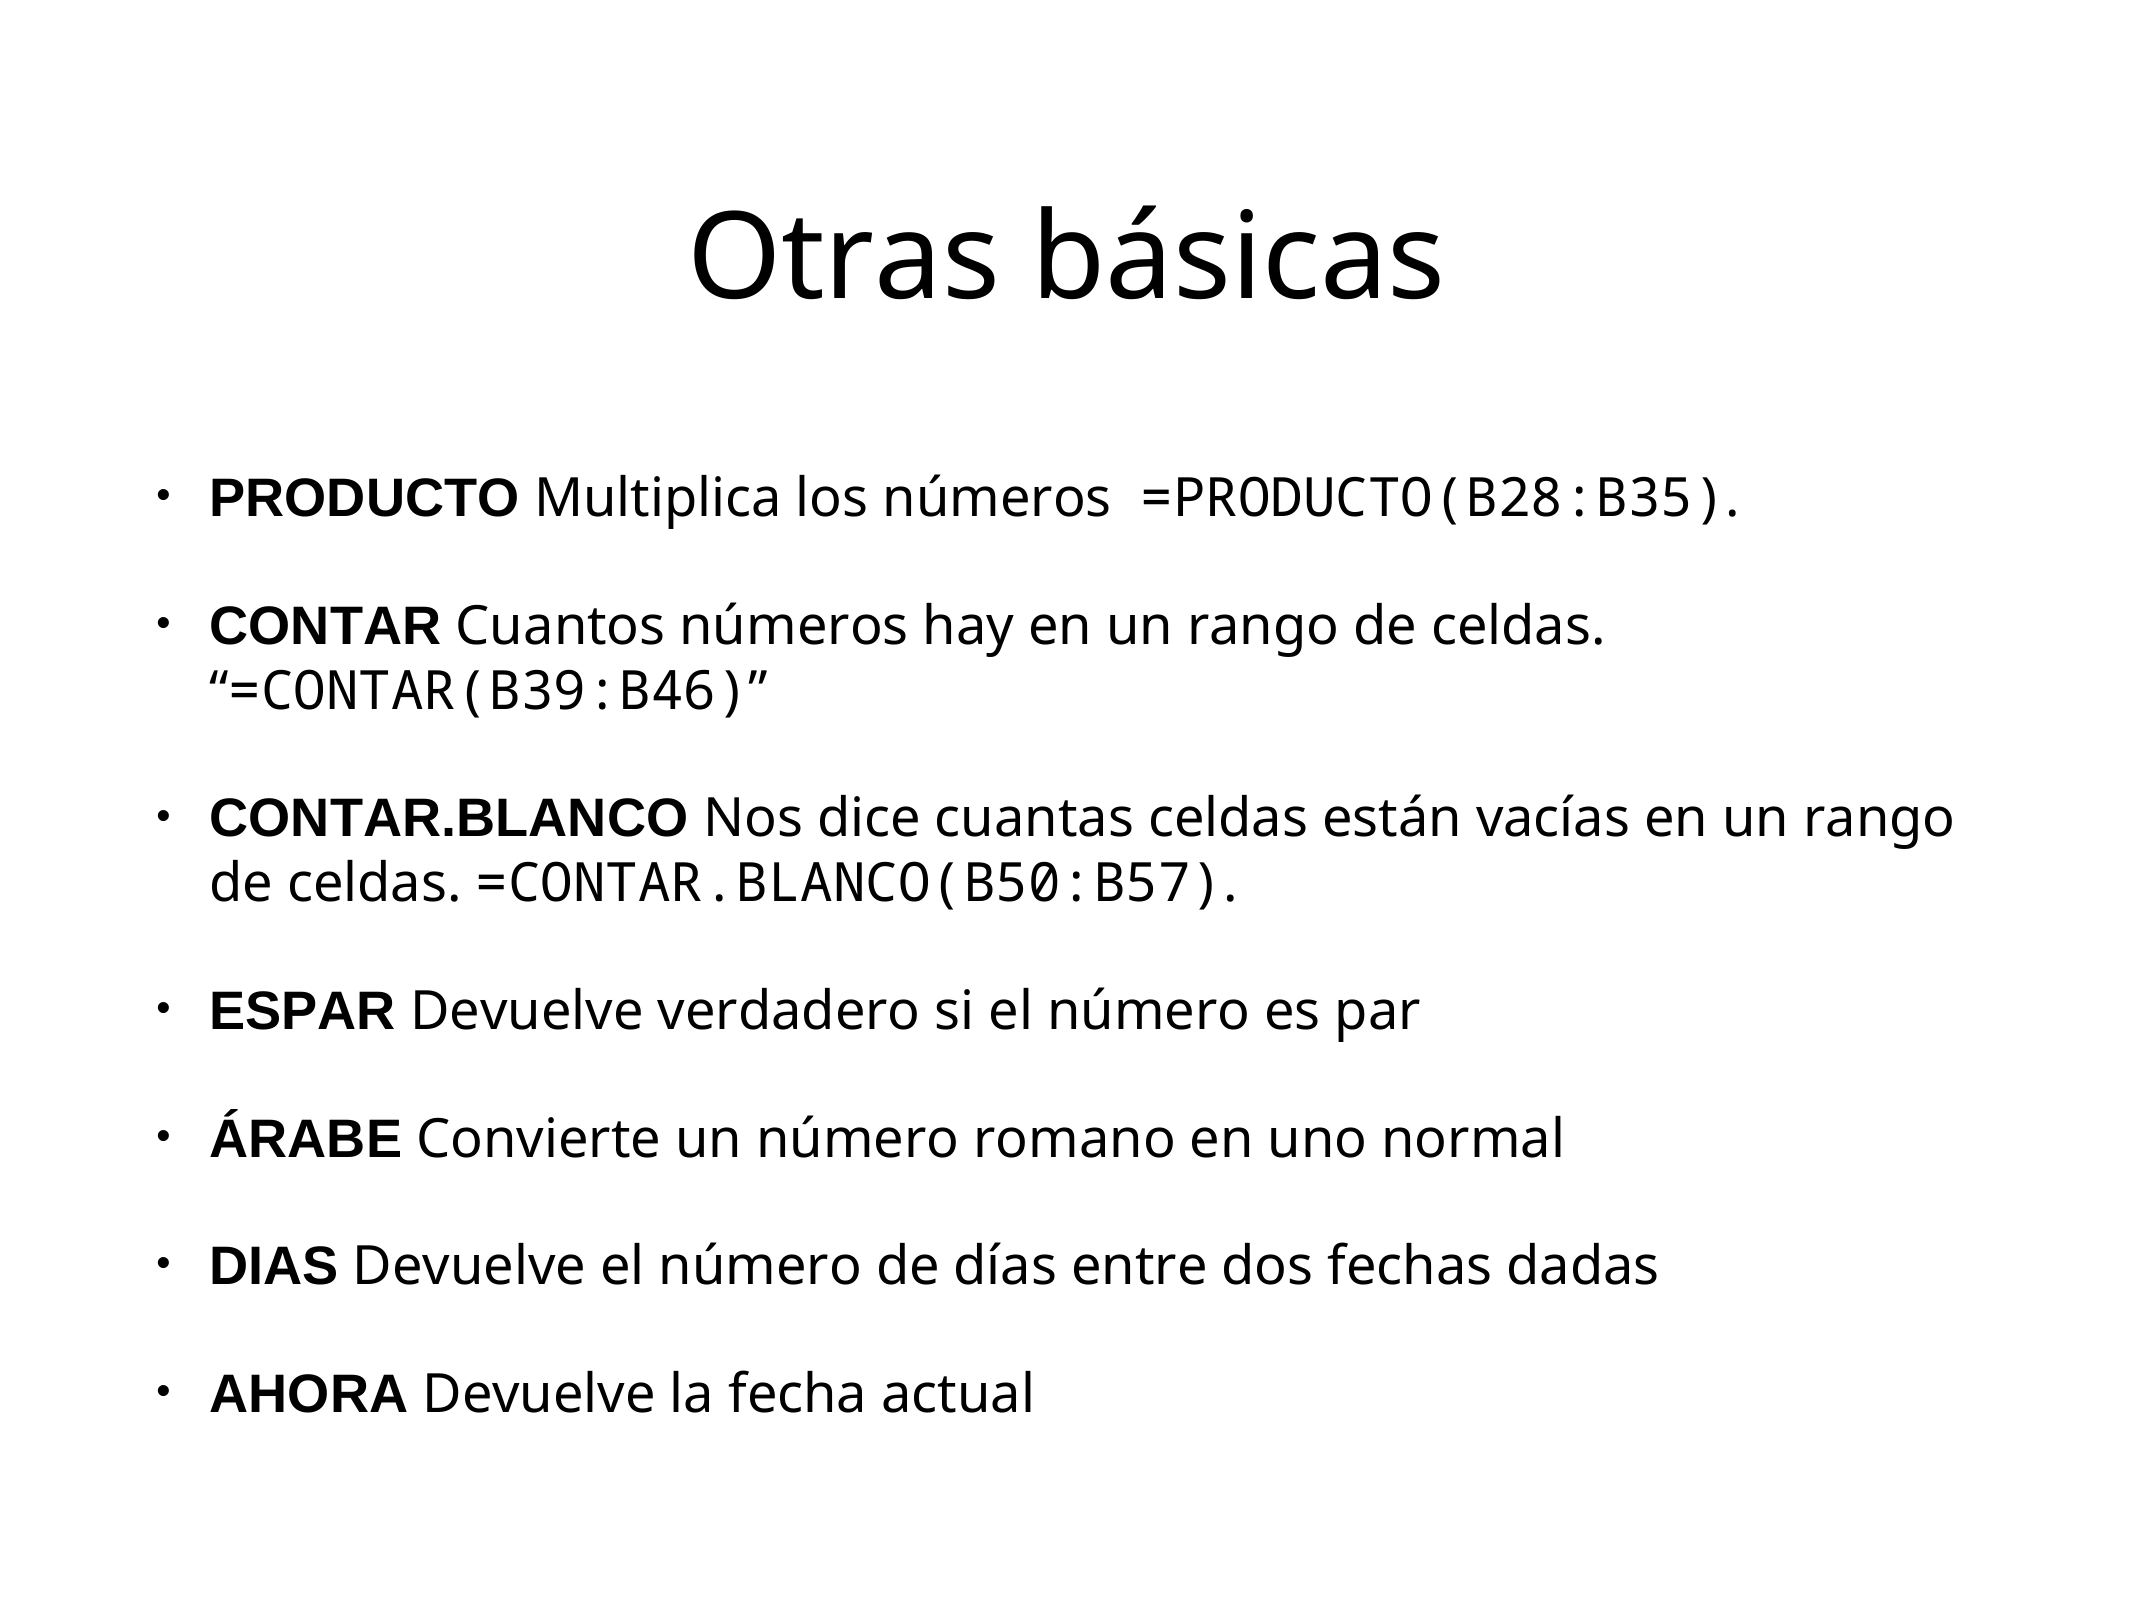

# Otras básicas
PRODUCTO Multiplica los números =PRODUCTO(B28:B35).
CONTAR Cuantos números hay en un rango de celdas. “=CONTAR(B39:B46)”
CONTAR.BLANCO Nos dice cuantas celdas están vacías en un rango de celdas. =CONTAR.BLANCO(B50:B57).
ESPAR Devuelve verdadero si el número es par
ÁRABE Convierte un número romano en uno normal
DIAS Devuelve el número de días entre dos fechas dadas
AHORA Devuelve la fecha actual